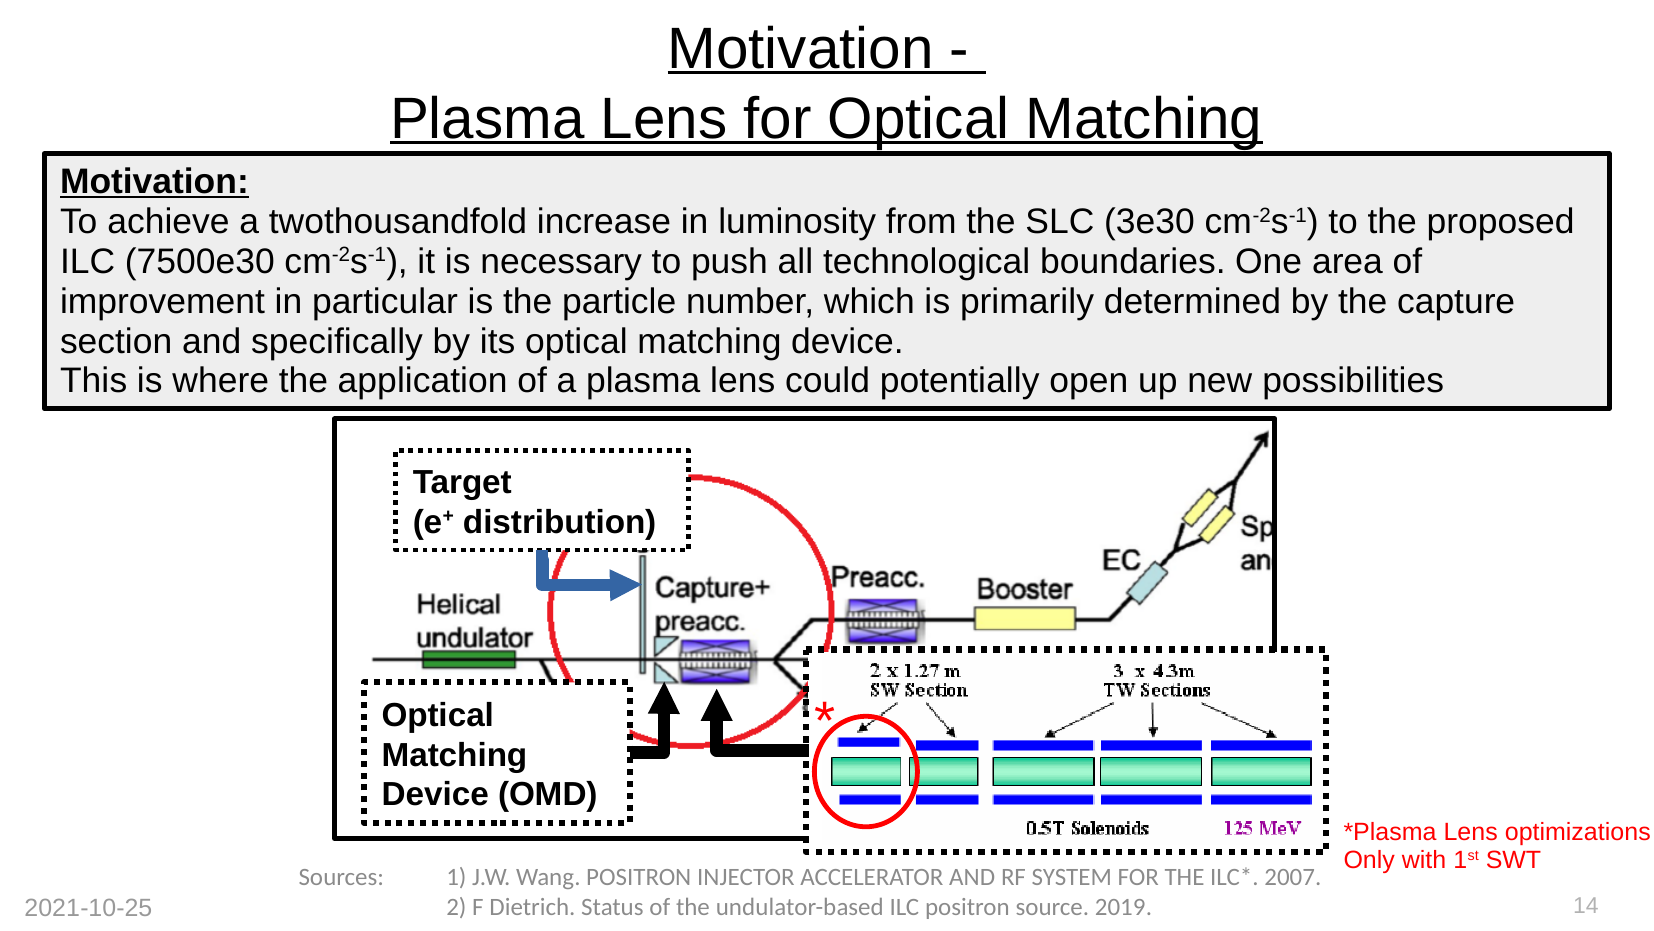

Motivation -
Plasma Lens for Optical Matching
Motivation:
To achieve a twothousandfold increase in luminosity from the SLC (3e30 cm-2s-1) to the proposed ILC (7500e30 cm-2s-1), it is necessary to push all technological boundaries. One area of improvement in particular is the particle number, which is primarily determined by the capture section and specifically by its optical matching device.
This is where the application of a plasma lens could potentially open up new possibilities
Target
(e+ distribution)
Optical
Matching
Device (OMD)
*
*Plasma Lens optimizations
Only with 1st SWT
Sources: 	1) J.W. Wang. POSITRON INJECTOR ACCELERATOR AND RF SYSTEM FOR THE ILC*. 2007.
		2) F Dietrich. Status of the undulator-based ILC positron source. 2019.
2021-10-25